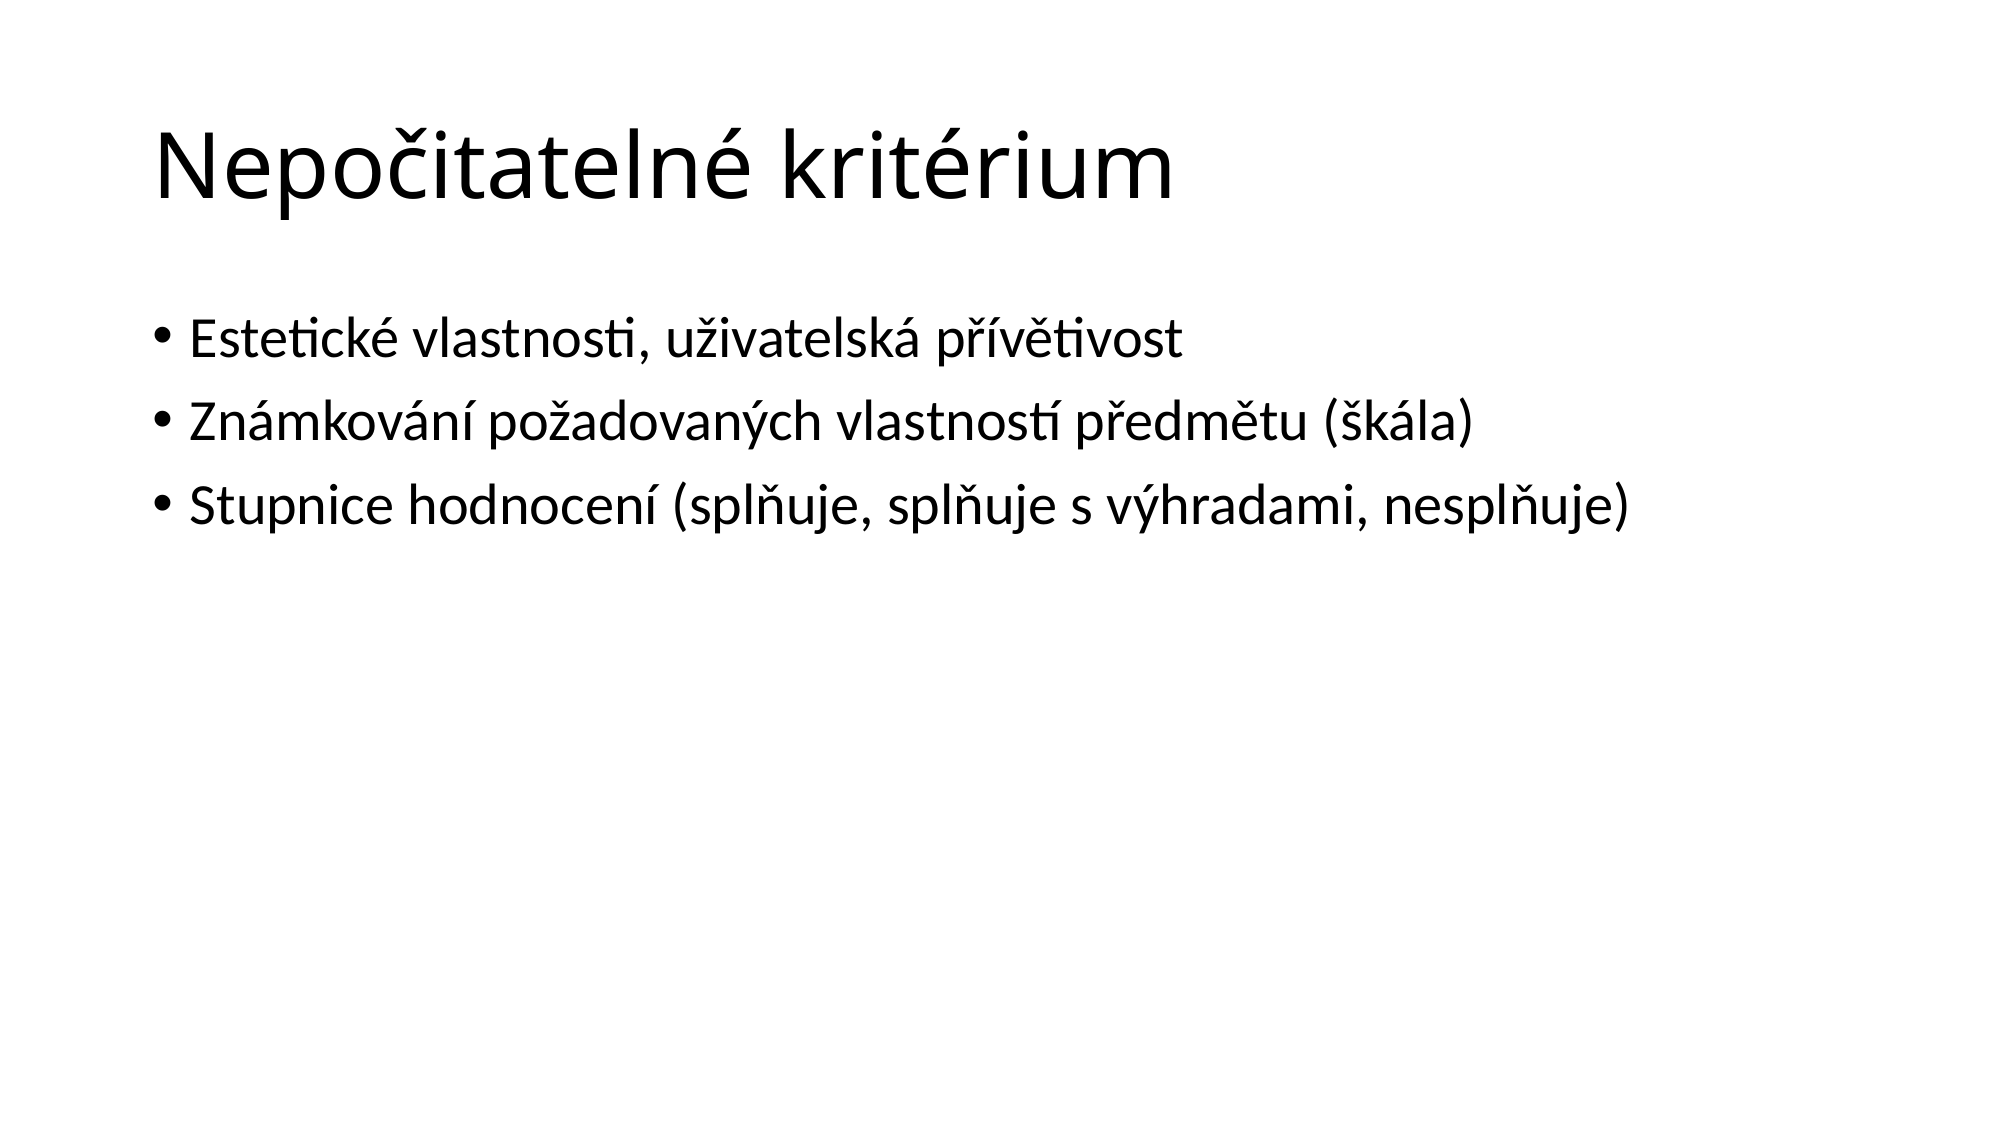

# Nepočitatelné kritérium
Estetické vlastnosti, uživatelská přívětivost
Známkování požadovaných vlastností předmětu (škála)
Stupnice hodnocení (splňuje, splňuje s výhradami, nesplňuje)